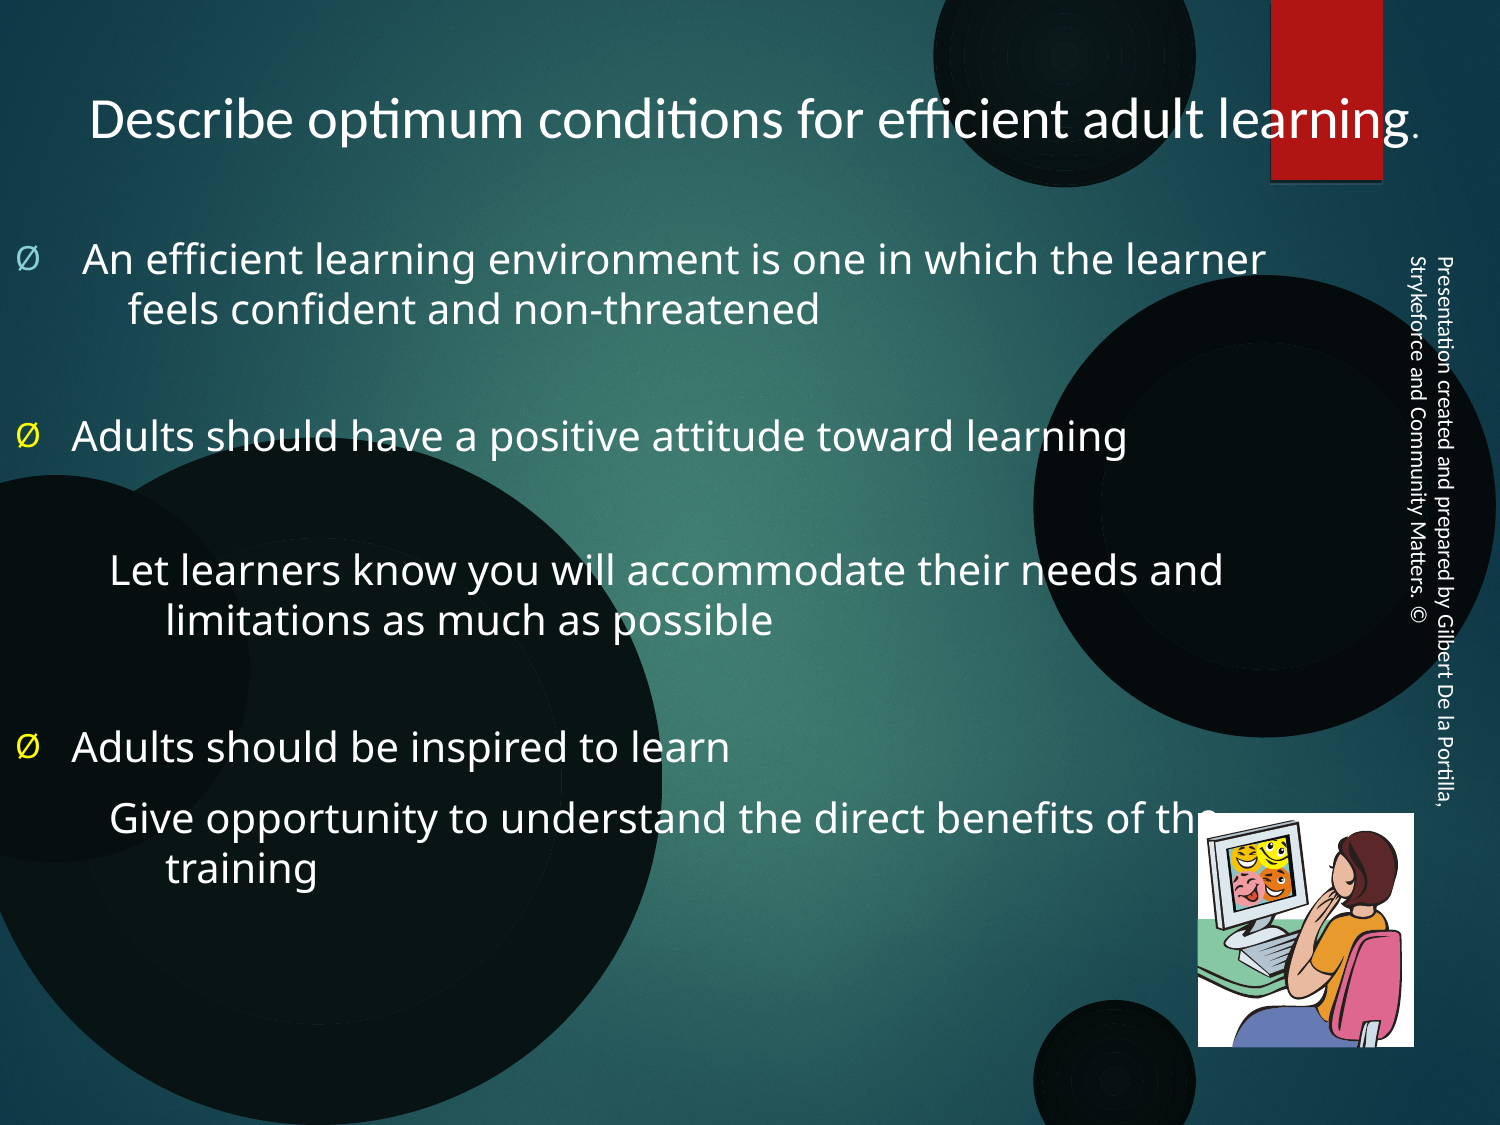

Describe optimum conditions for efficient adult learning.
# An efficient learning environment is one in which the learner feels confident and non-threatened
Adults should have a positive attitude toward learning
Let learners know you will accommodate their needs and limitations as much as possible
Adults should be inspired to learn
Give opportunity to understand the direct benefits of the training
Presentation created and prepared by Gilbert De la Portilla, Strykeforce and Community Matters. ©